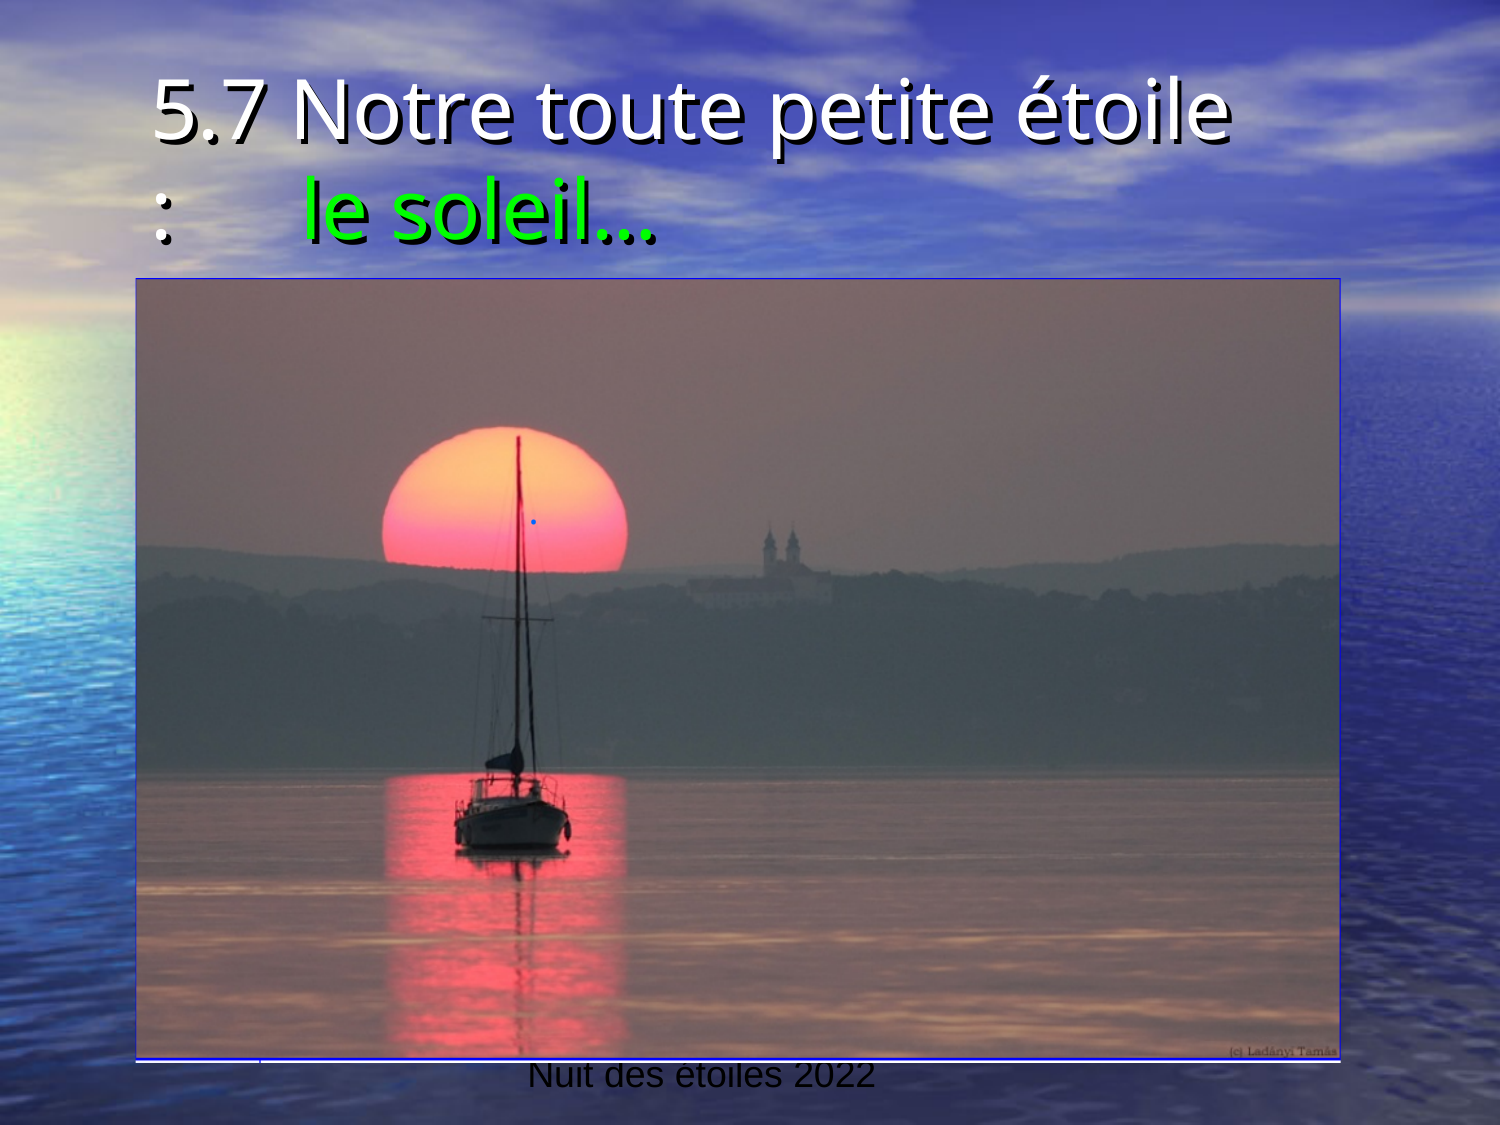

# 5.7 Notre toute petite étoile : 	le soleil…
.
Nuit des étoiles 2022